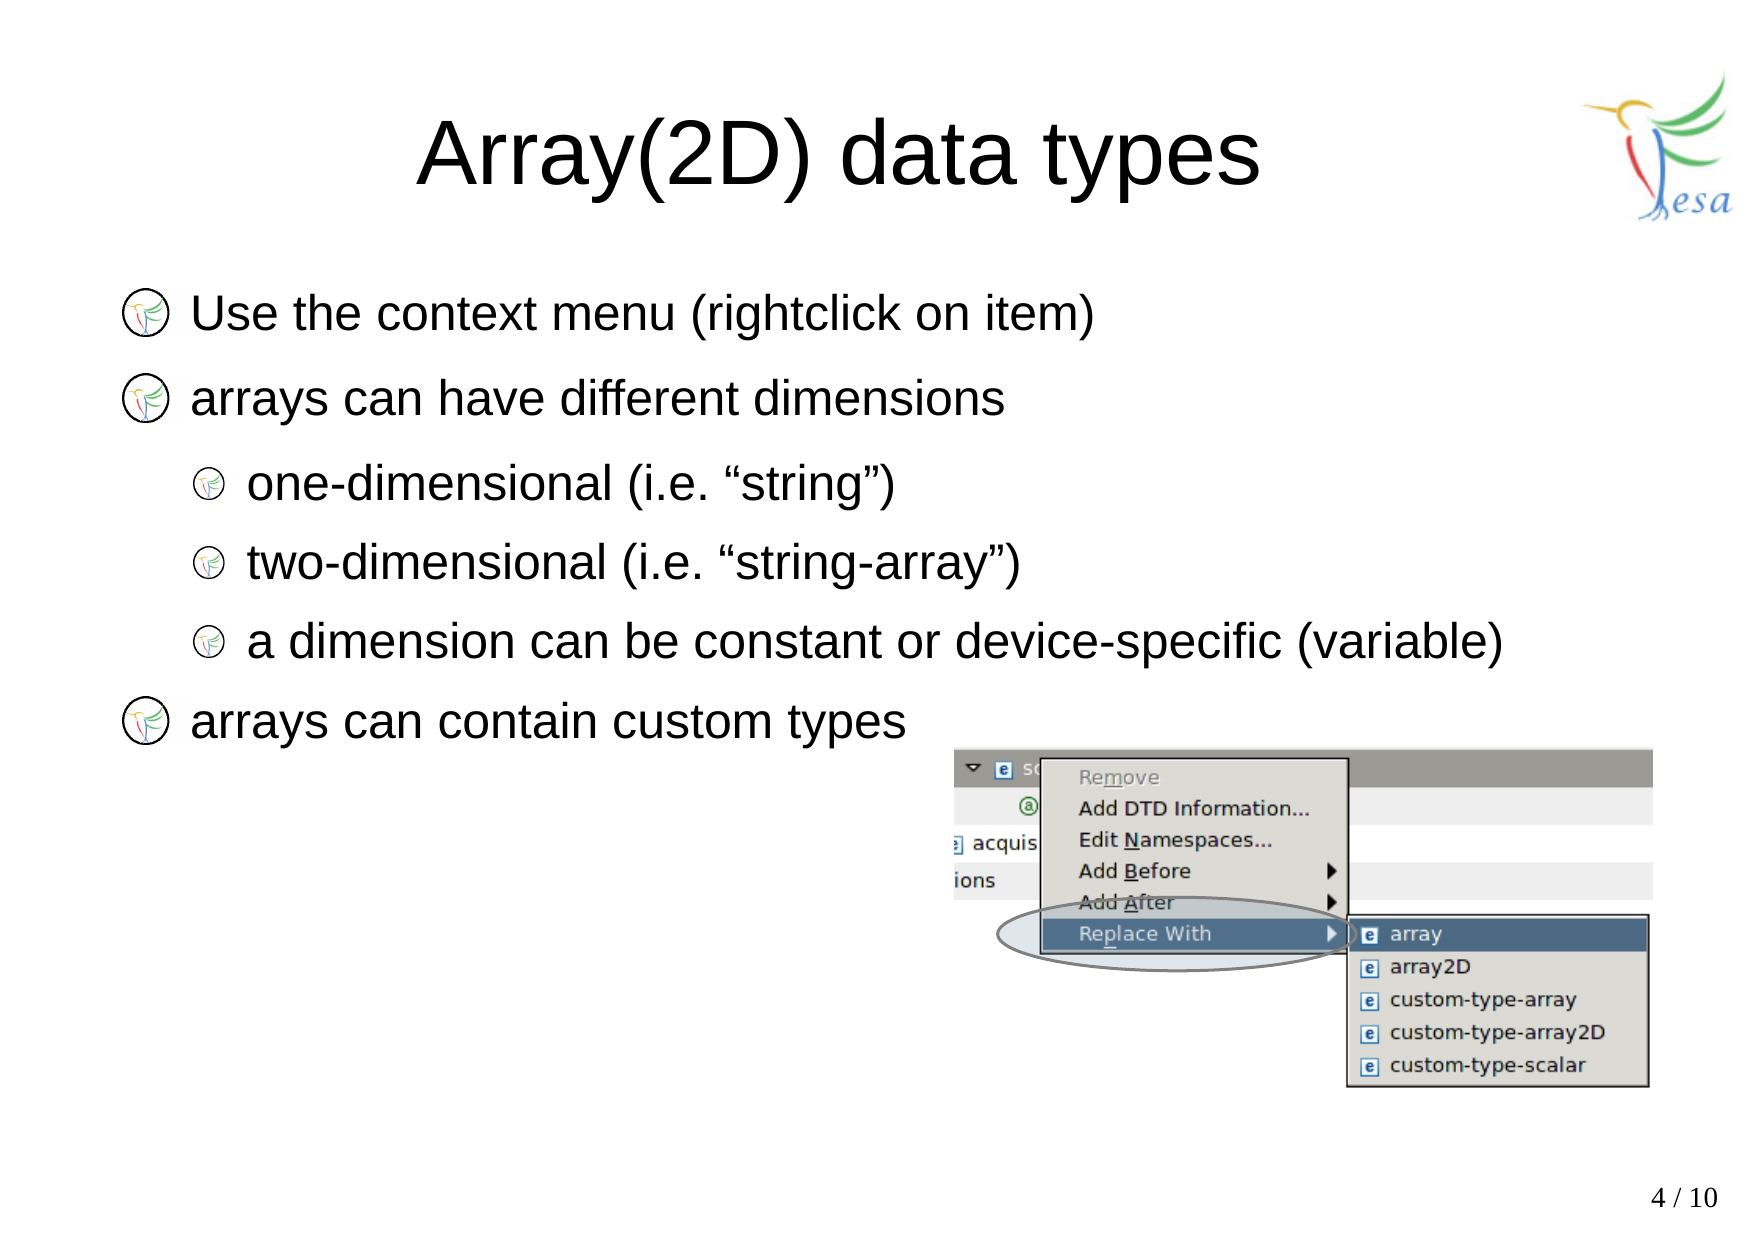

# Array(2D) data types
Use the context menu (rightclick on item)
arrays can have different dimensions
one-dimensional (i.e. “string”)
two-dimensional (i.e. “string-array”)
a dimension can be constant or device-specific (variable)
arrays can contain custom types
4